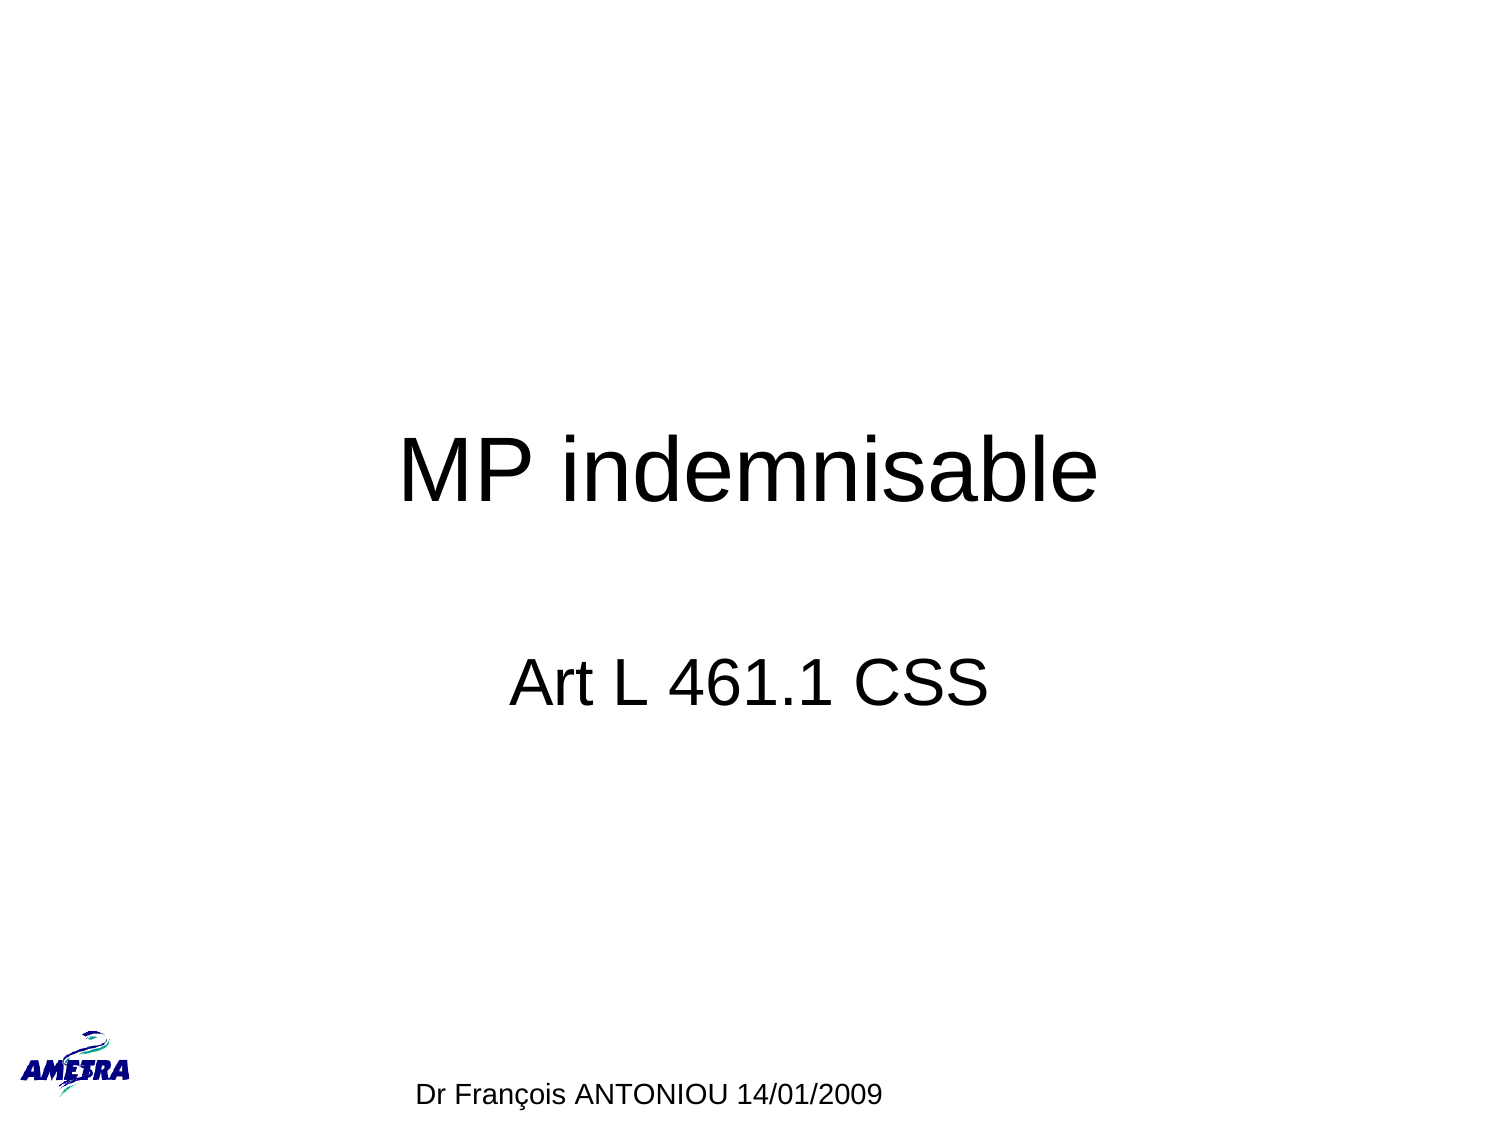

# MP indemnisable
Art L 461.1 CSS
Dr François ANTONIOU 14/01/2009